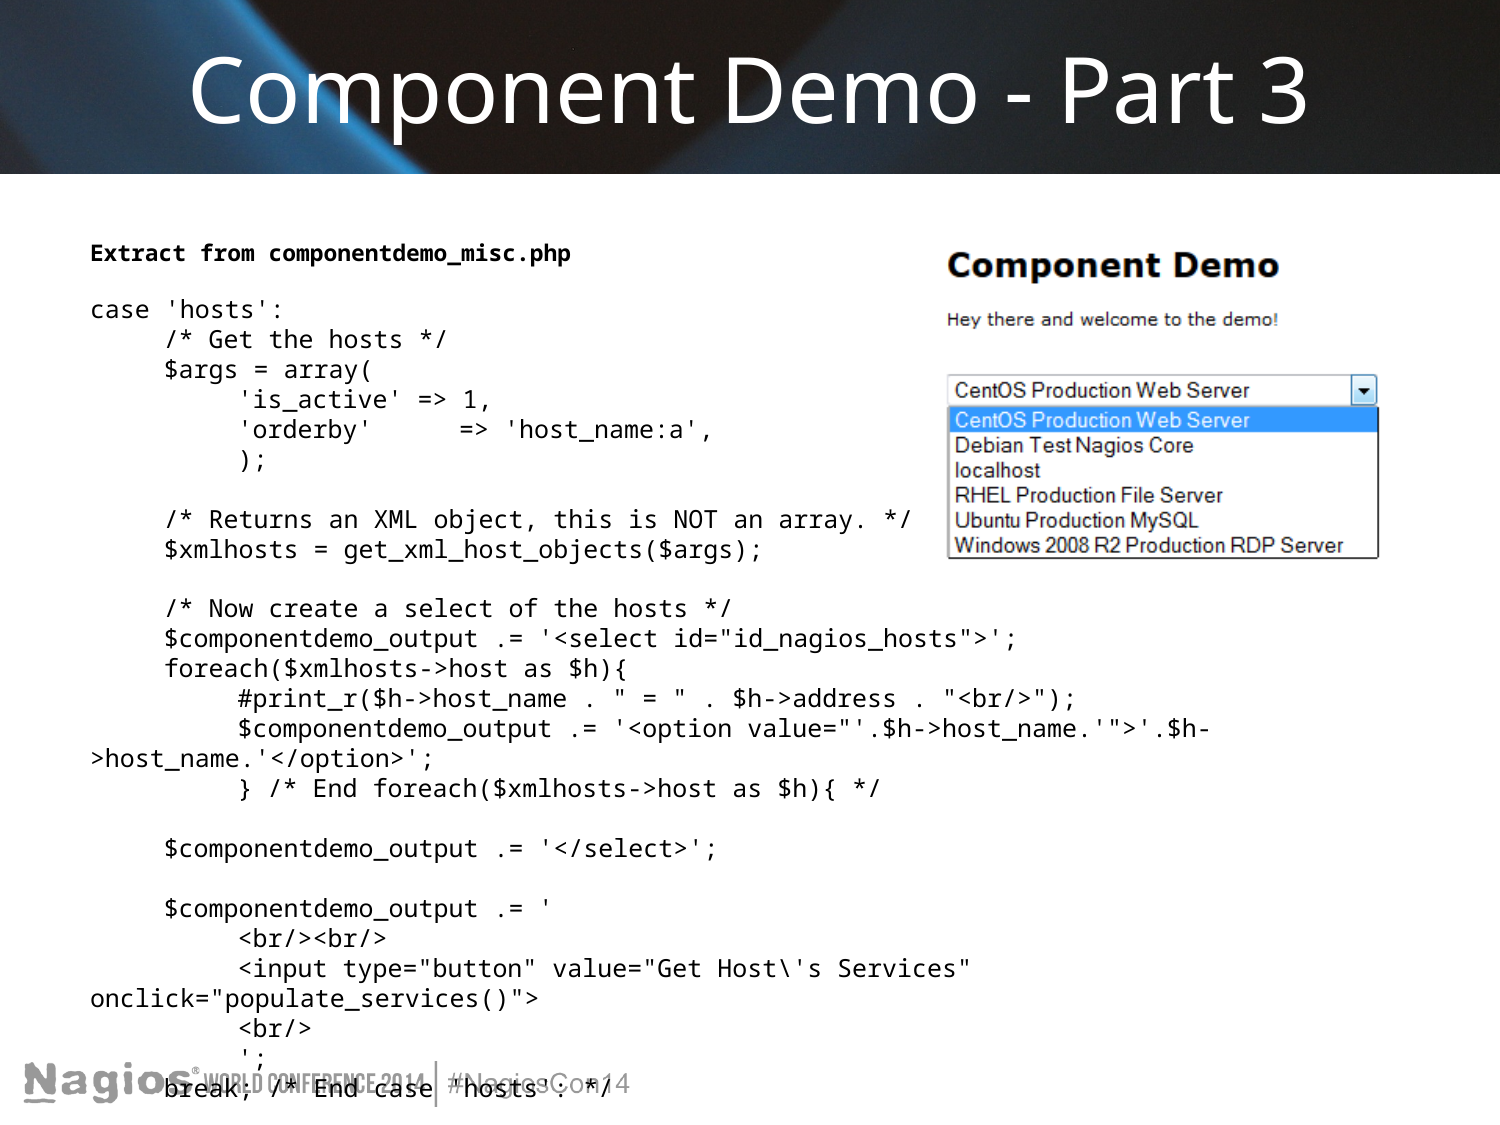

# Component Demo - Part 3
Extract from componentdemo_misc.php
case 'hosts':
	/* Get the hosts */
	$args = array(
		'is_active' => 1,
		'orderby' 	=> 'host_name:a',
		);
	/* Returns an XML object, this is NOT an array. */
	$xmlhosts = get_xml_host_objects($args);
	/* Now create a select of the hosts */
	$componentdemo_output .= '<select id="id_nagios_hosts">';
	foreach($xmlhosts->host as $h){
		#print_r($h->host_name . " = " . $h->address . "<br/>");
		$componentdemo_output .= '<option value="'.$h->host_name.'">'.$h->host_name.'</option>';
		} /* End foreach($xmlhosts->host as $h){ */
	$componentdemo_output .= '</select>';
	$componentdemo_output .= '
		<br/><br/>
		<input type="button" value="Get Host\'s Services" onclick="populate_services()">
		<br/>
		';
	break; /* End case 'hosts': */